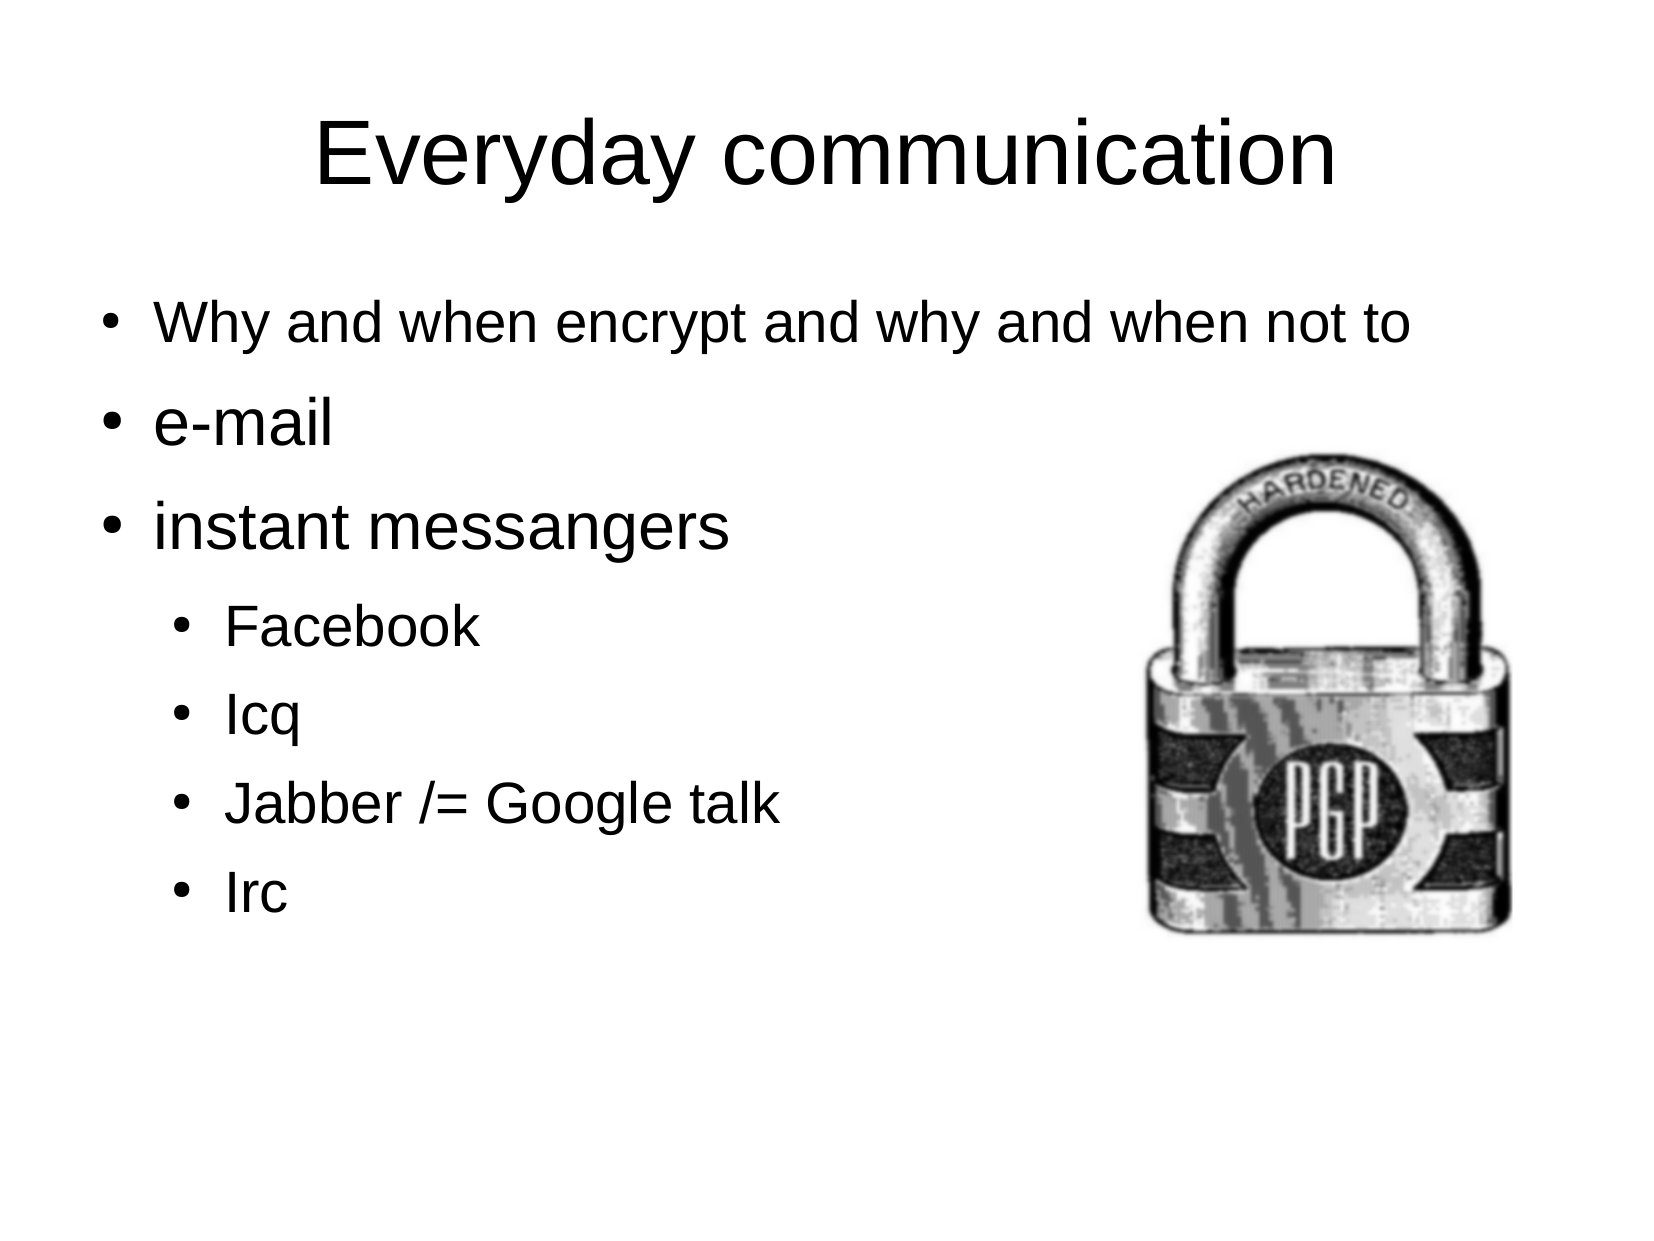

# Everyday communication
Why and when encrypt and why and when not to
e-mail
instant messangers
Facebook
Icq
Jabber /= Google talk
Irc